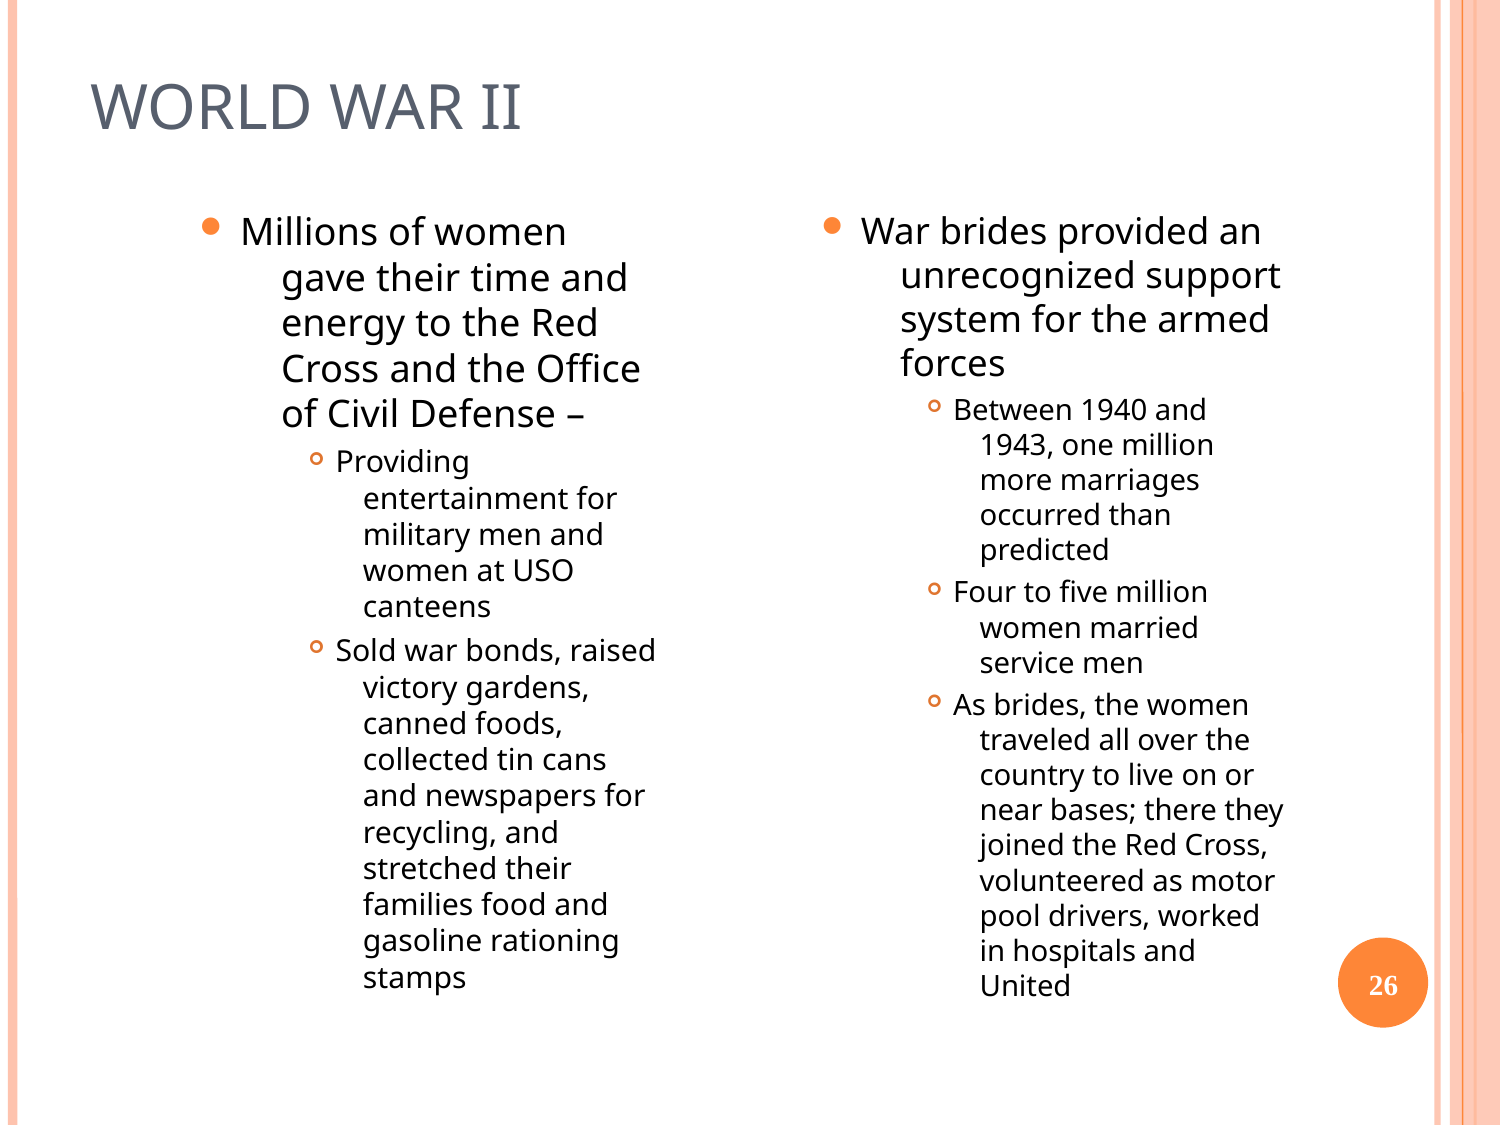

# World War II
Millions of women gave their time and energy to the Red Cross and the Office of Civil Defense –
Providing entertainment for military men and women at USO canteens
Sold war bonds, raised victory gardens, canned foods, collected tin cans and newspapers for recycling, and stretched their families food and gasoline rationing stamps
War brides provided an unrecognized support system for the armed forces
Between 1940 and 1943, one million more marriages occurred than predicted
Four to five million women married service men
As brides, the women traveled all over the country to live on or near bases; there they joined the Red Cross, volunteered as motor pool drivers, worked in hospitals and United